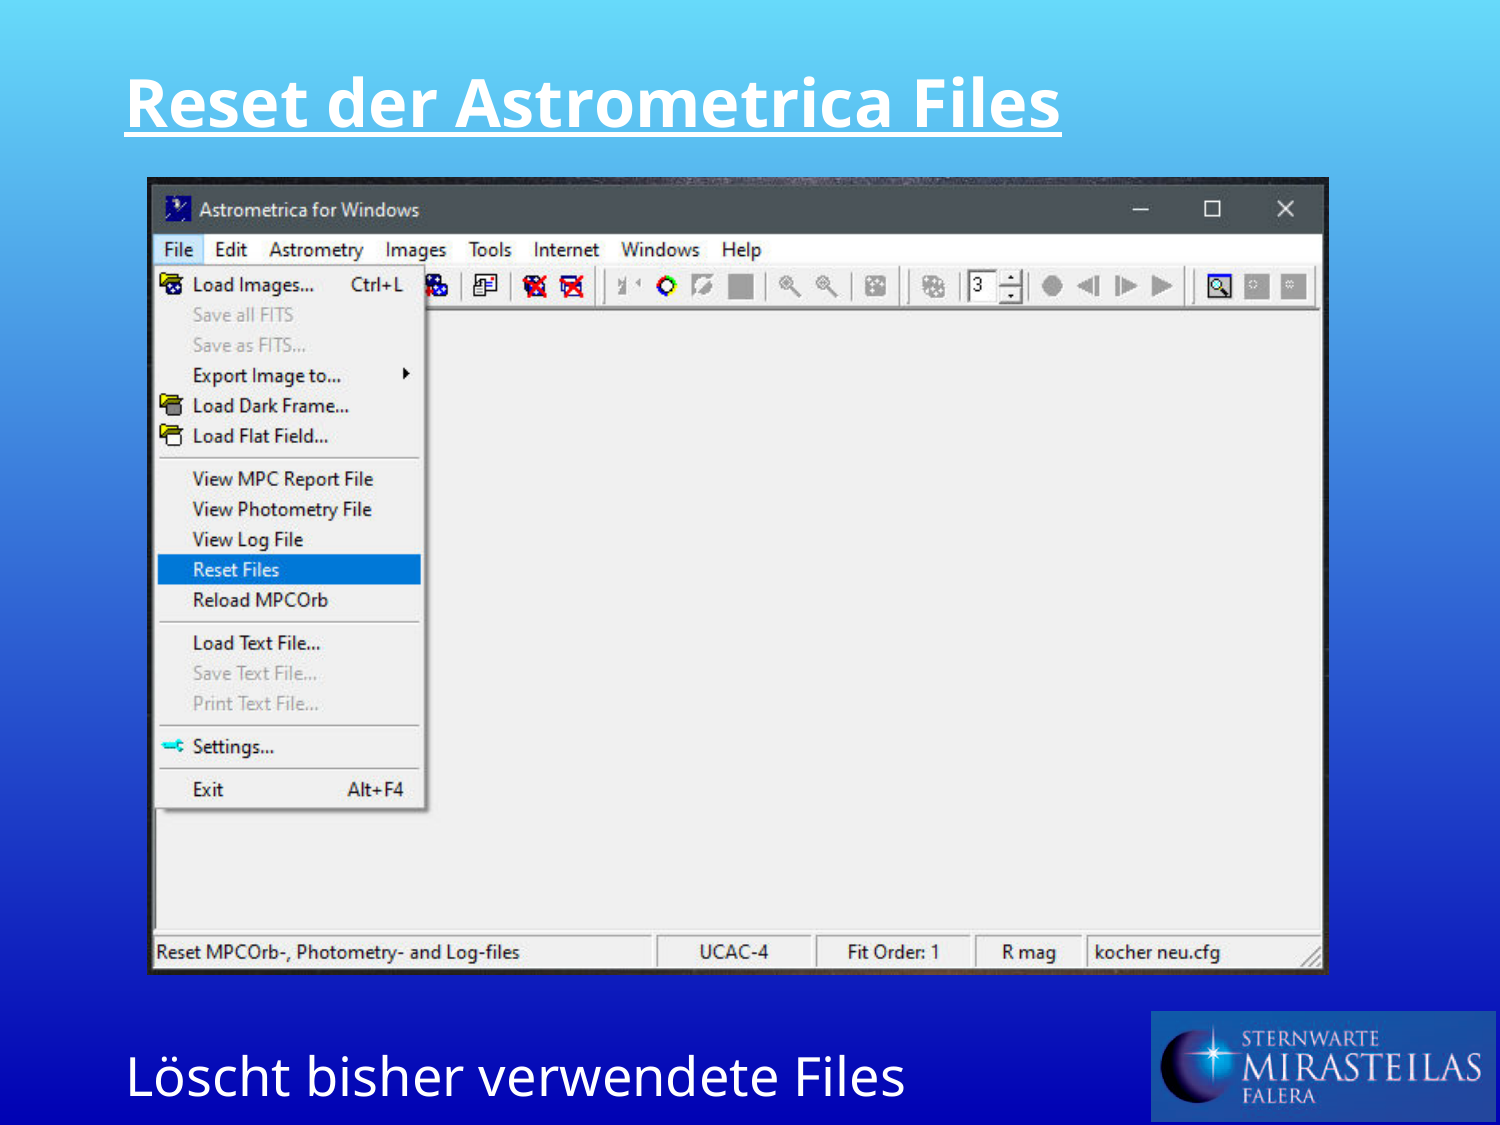

Reset der Astrometrica Files
Löscht bisher verwendete Files